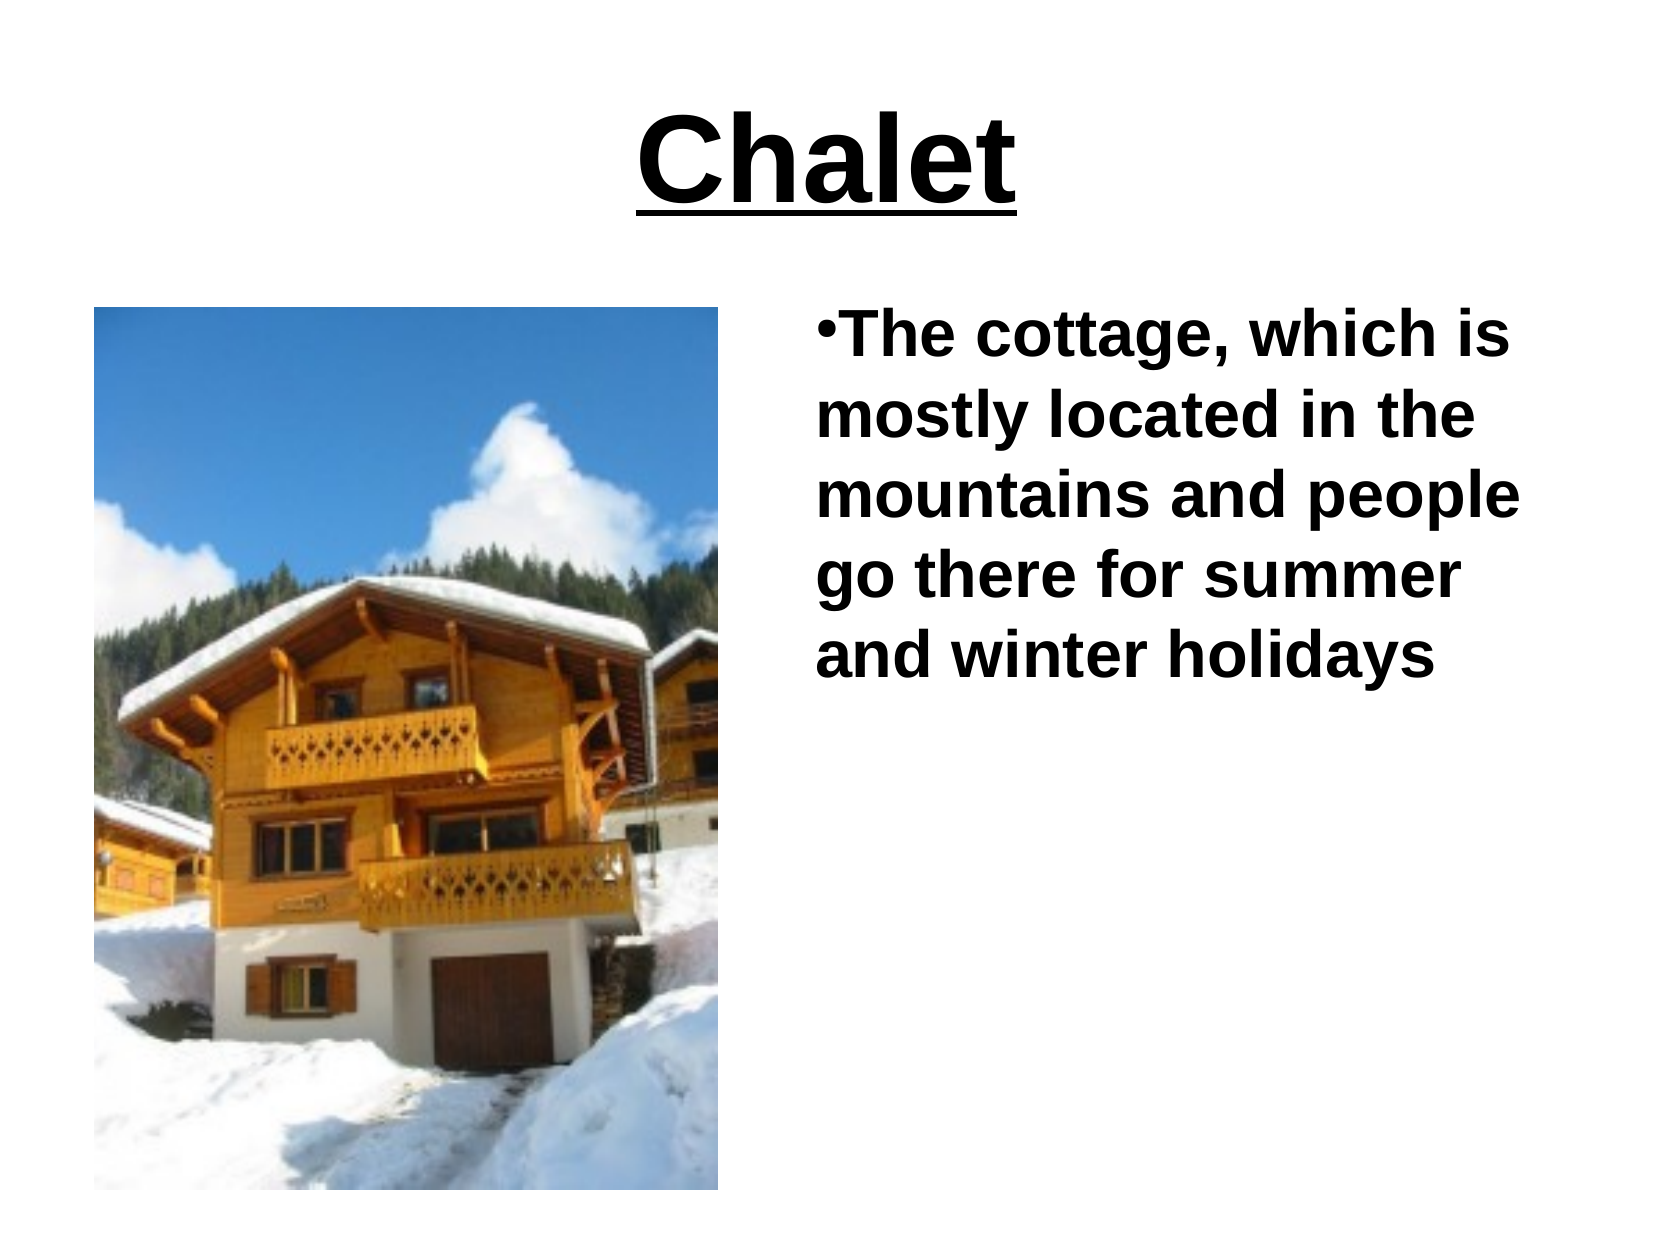

# Chalet
The cottage, which is mostly located in the mountains and people go there for summer and winter holidays